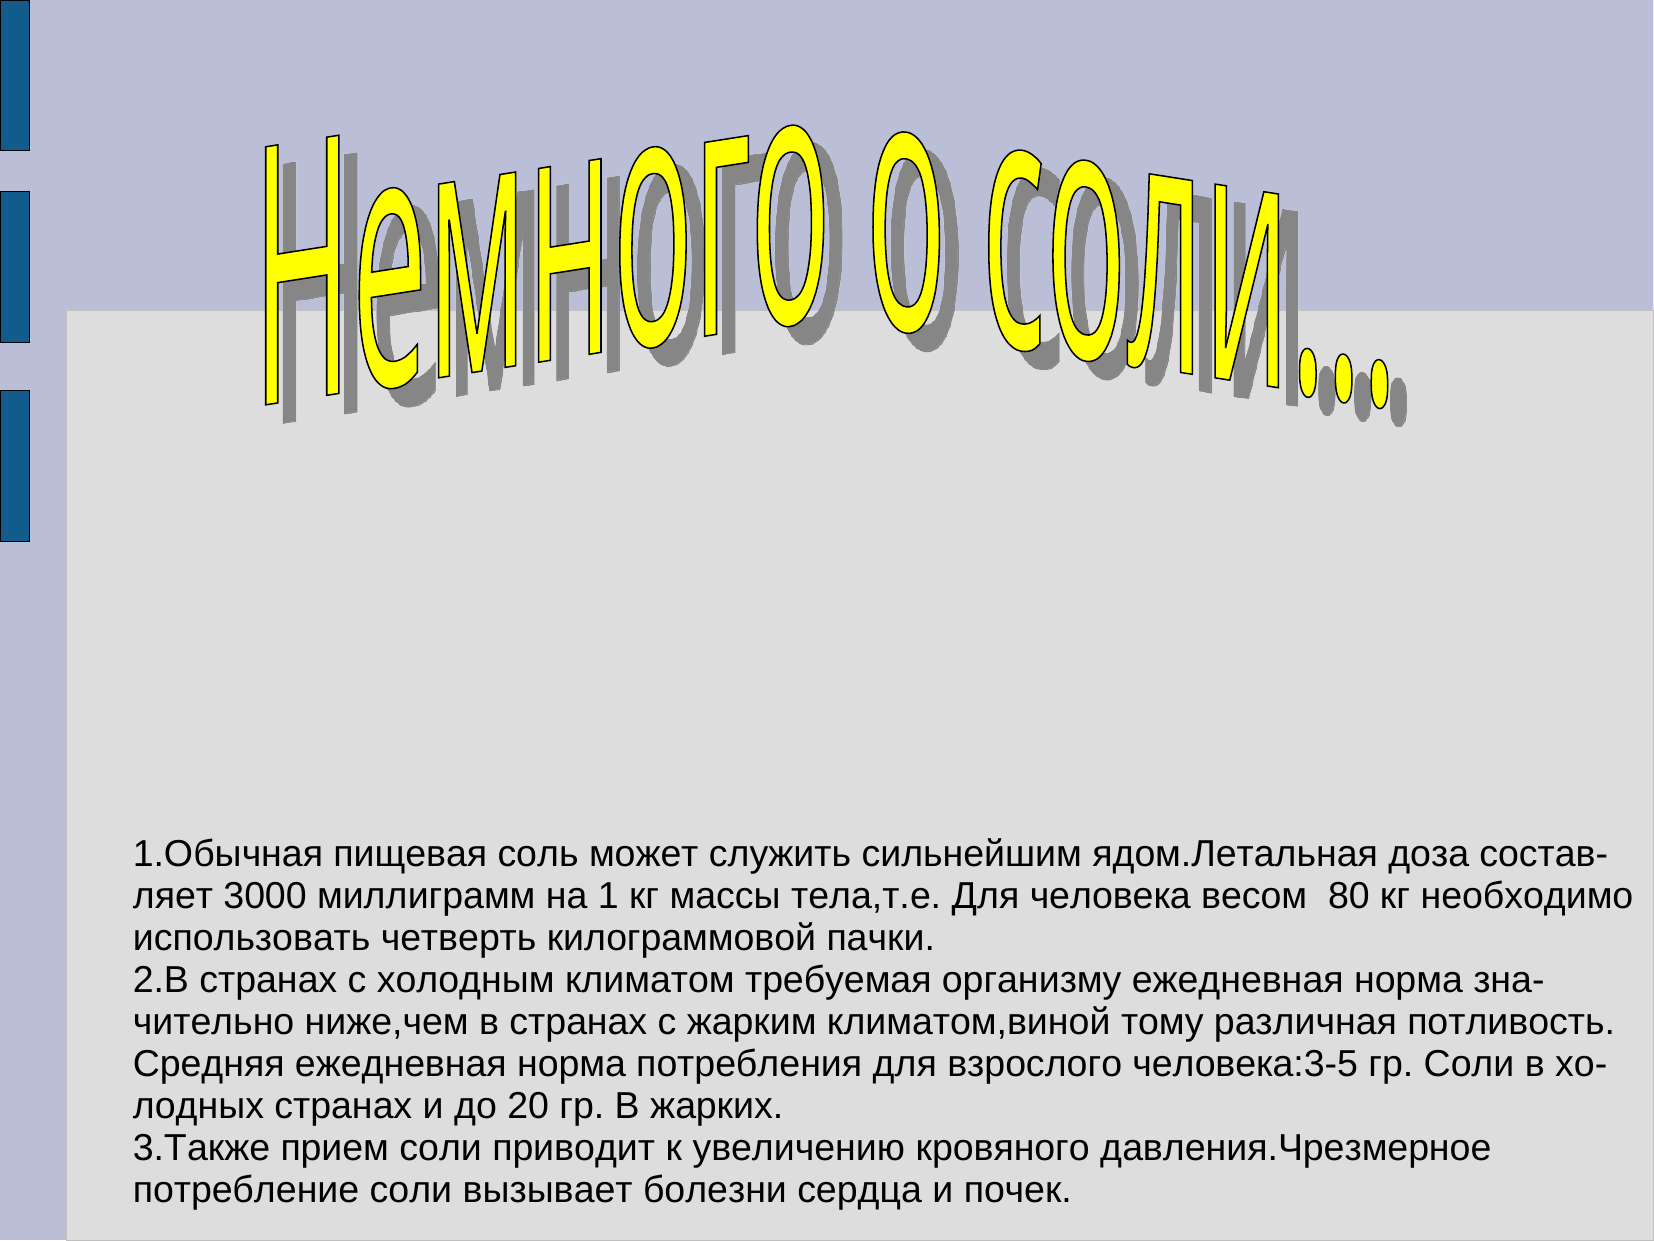

Немного о соли...
1.Обычная пищевая соль может служить сильнейшим ядом.Летальная доза состав-
ляет 3000 миллиграмм на 1 кг массы тела,т.е. Для человека весом 80 кг необходимо
использовать четверть килограммовой пачки.
2.В странах с холодным климатом требуемая организму ежедневная норма зна-
чительно ниже,чем в странах с жарким климатом,виной тому различная потливость.
Средняя ежедневная норма потребления для взрослого человека:3-5 гр. Соли в хо-
лодных странах и до 20 гр. В жарких.
3.Также прием соли приводит к увеличению кровяного давления.Чрезмерное
потребление соли вызывает болезни сердца и почек.